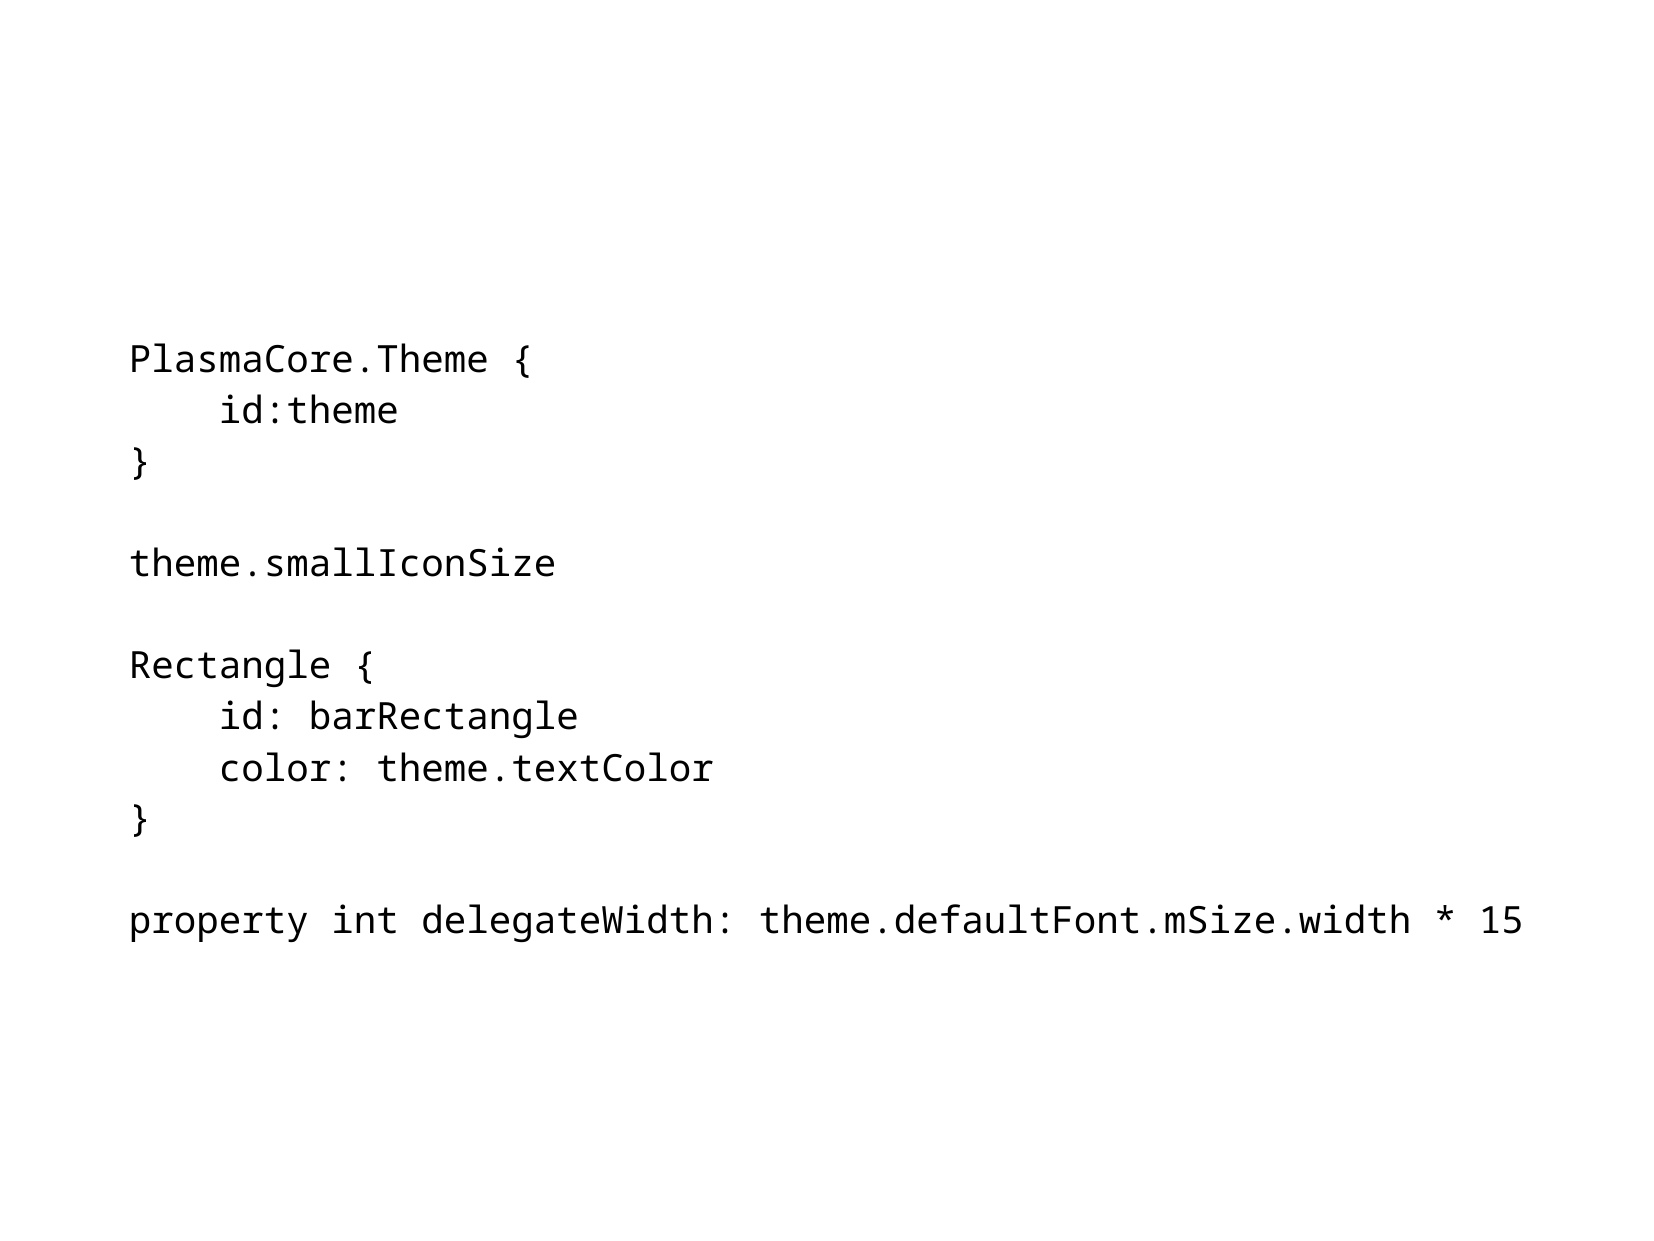

PlasmaCore.Theme {
 id:theme
}
theme.smallIconSize
Rectangle {
 id: barRectangle
 color: theme.textColor
}
property int delegateWidth: theme.defaultFont.mSize.width * 15